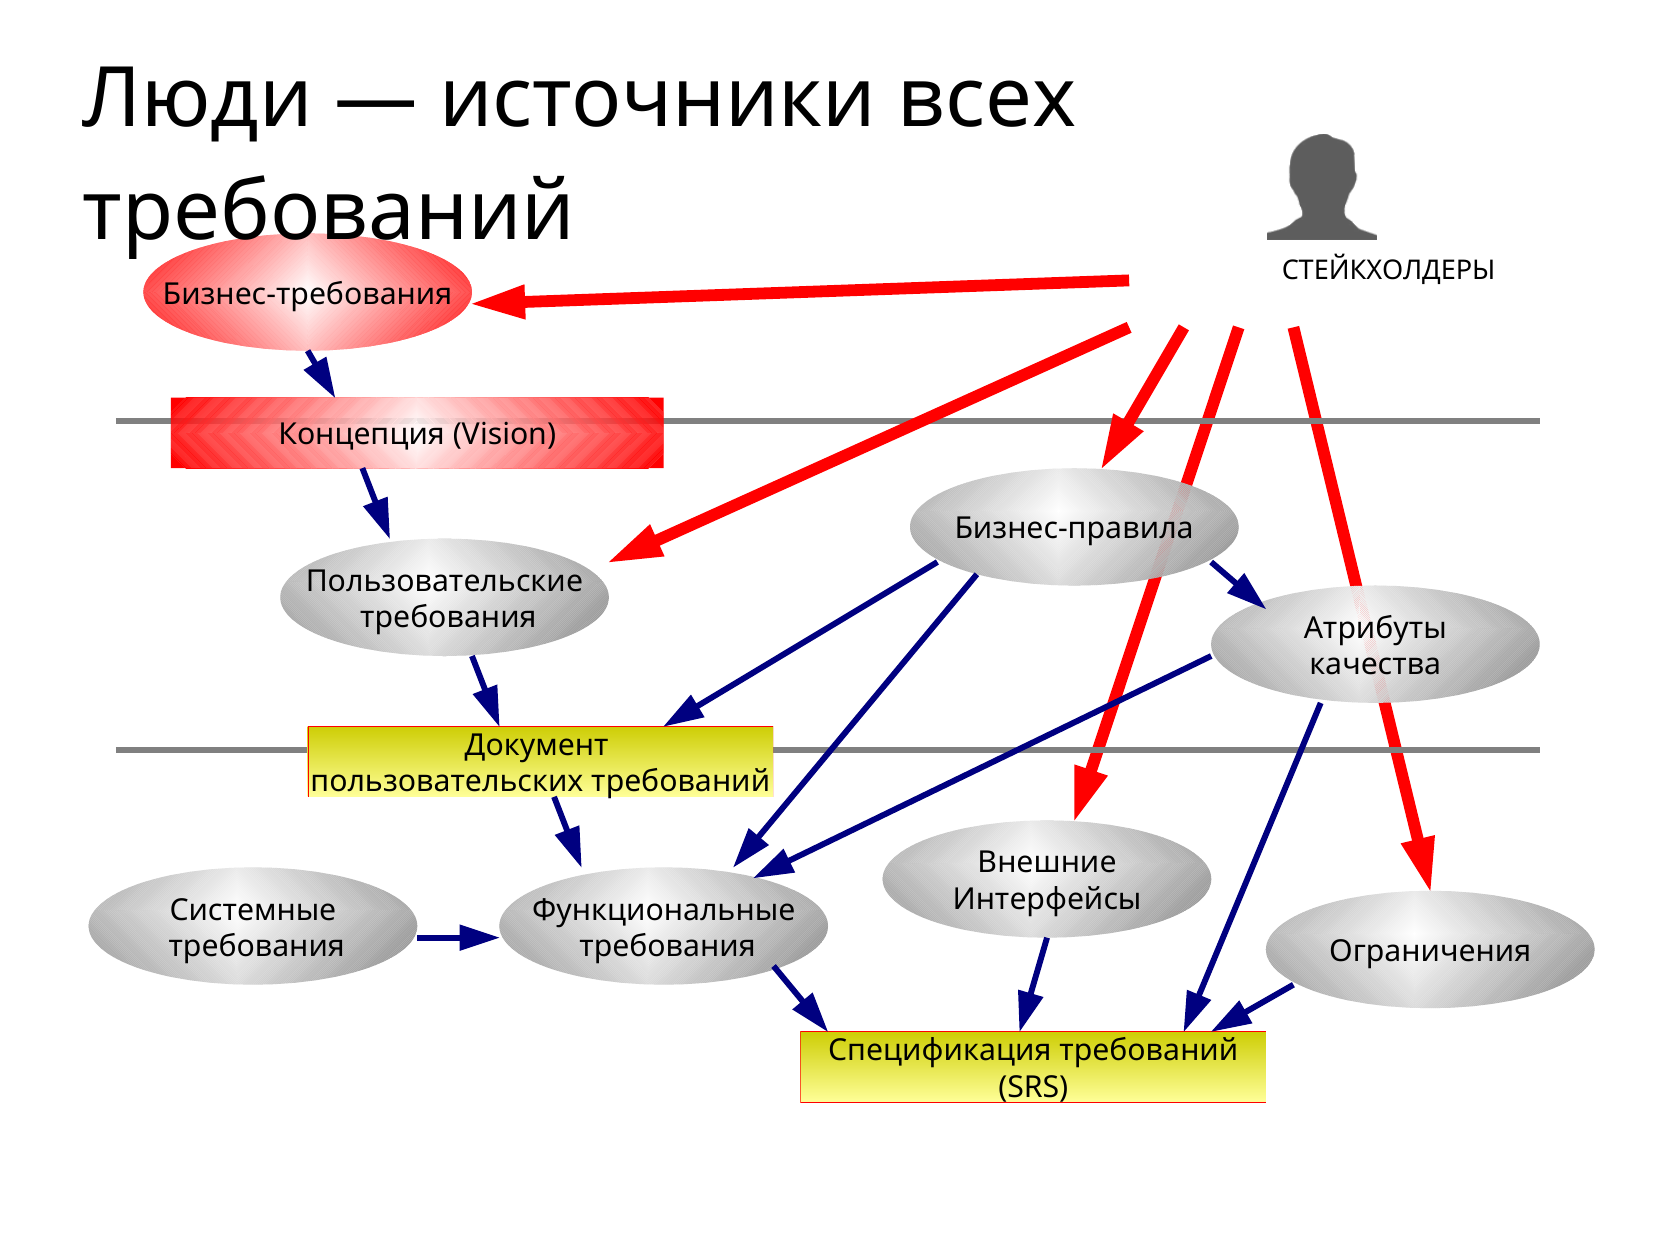

# Люди — источники всех требований
СТЕЙКХОЛДЕРЫ
Бизнес-требования
Концепция (Vision)
Бизнес-правила
Пользовательские
 требования
Атрибуты
качества
Документ
пользовательских требований
Внешние
Интерфейсы
Системные
 требования
Функциональные
 требования
Ограничения
Спецификация требований
(SRS)